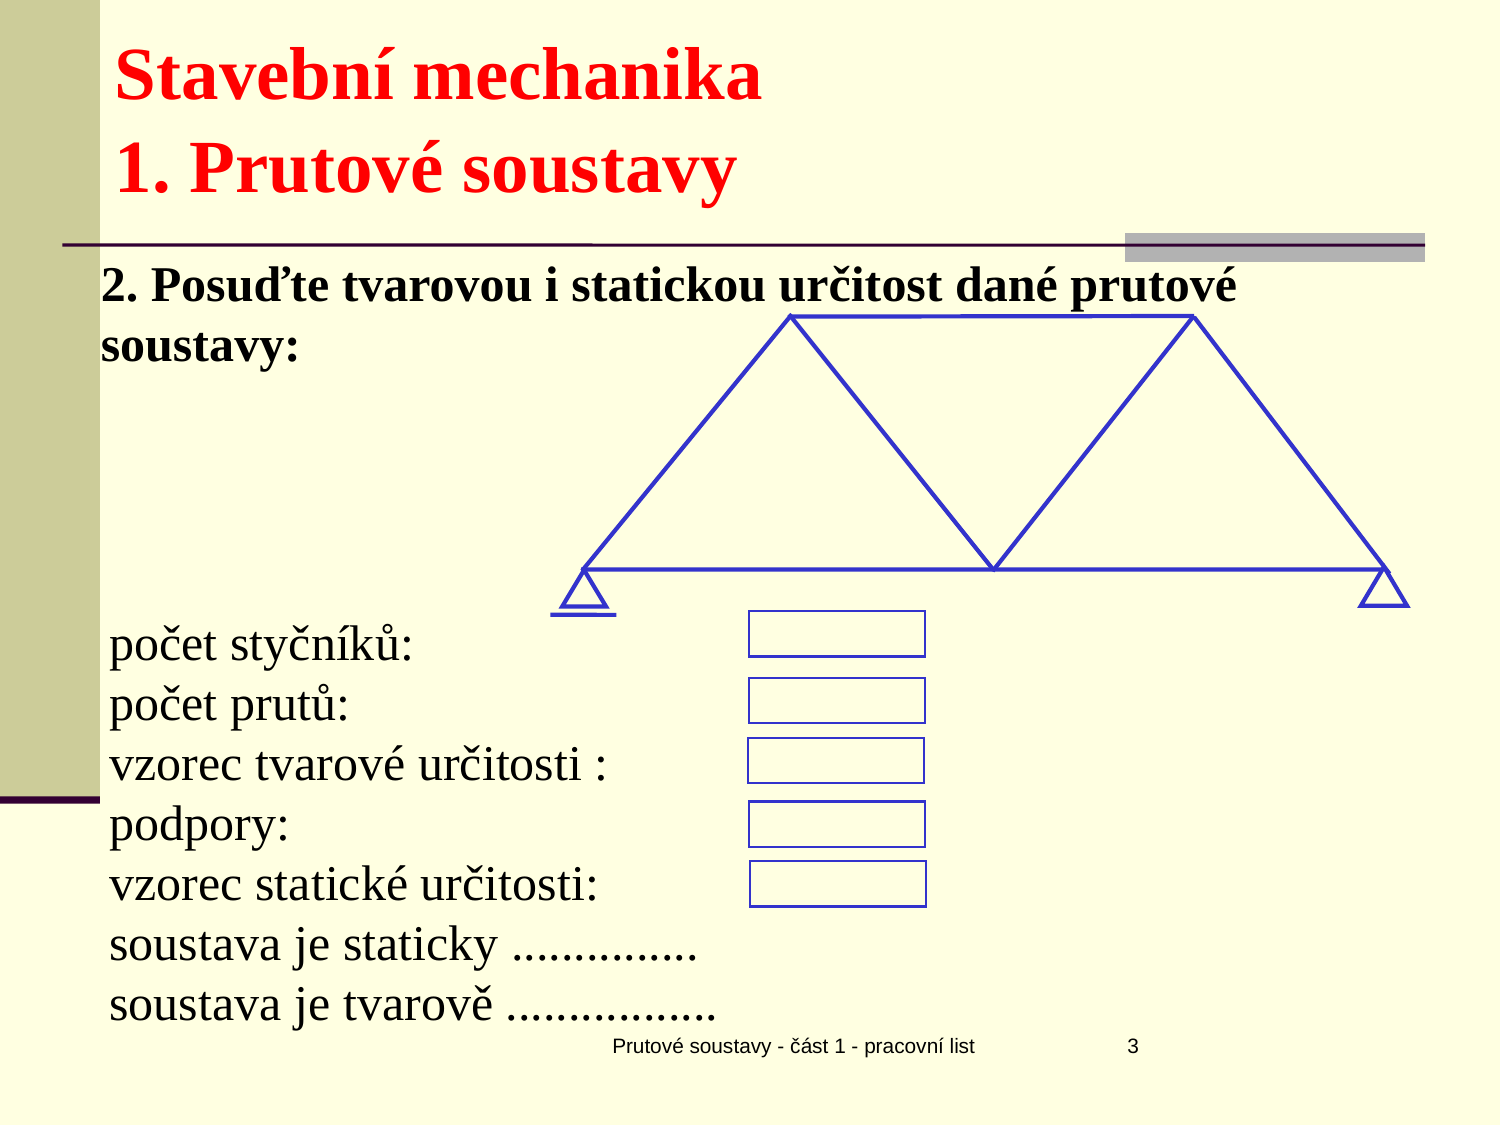

Stavební mechanika
1. Prutové soustavy
2. Posuďte tvarovou i statickou určitost dané prutové soustavy:
počet styčníků:
počet prutů:
vzorec tvarové určitosti :
podpory:
vzorec statické určitosti:
soustava je staticky ...............
soustava je tvarově .................
Prutové soustavy - část 1 - pracovní list